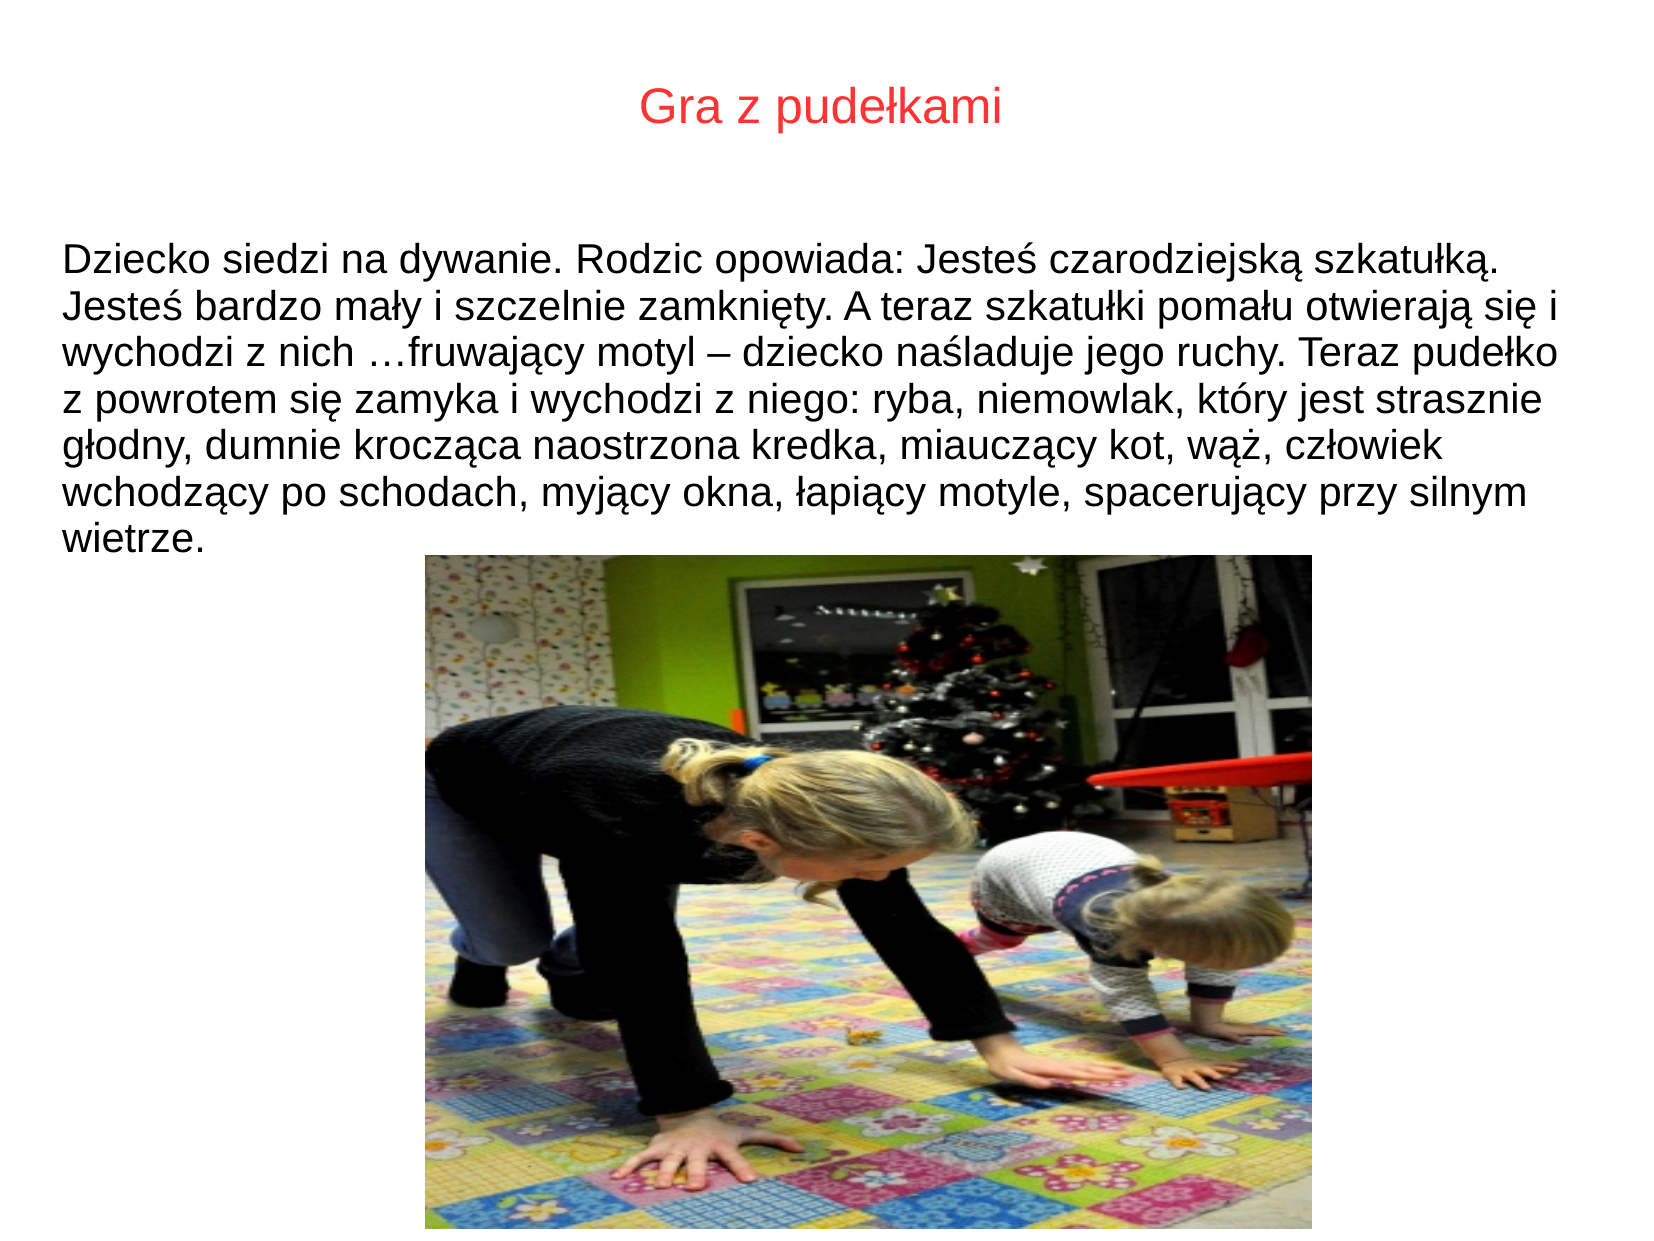

Gra z pudełkami
Dziecko siedzi na dywanie. Rodzic opowiada: Jesteś czarodziejską szkatułką. Jesteś bardzo mały i szczelnie zamknięty. A teraz szkatułki pomału otwierają się i wychodzi z nich …fruwający motyl – dziecko naśladuje jego ruchy. Teraz pudełko z powrotem się zamyka i wychodzi z niego: ryba, niemowlak, który jest strasznie głodny, dumnie krocząca naostrzona kredka, miauczący kot, wąż, człowiek wchodzący po schodach, myjący okna, łapiący motyle, spacerujący przy silnym wietrze.